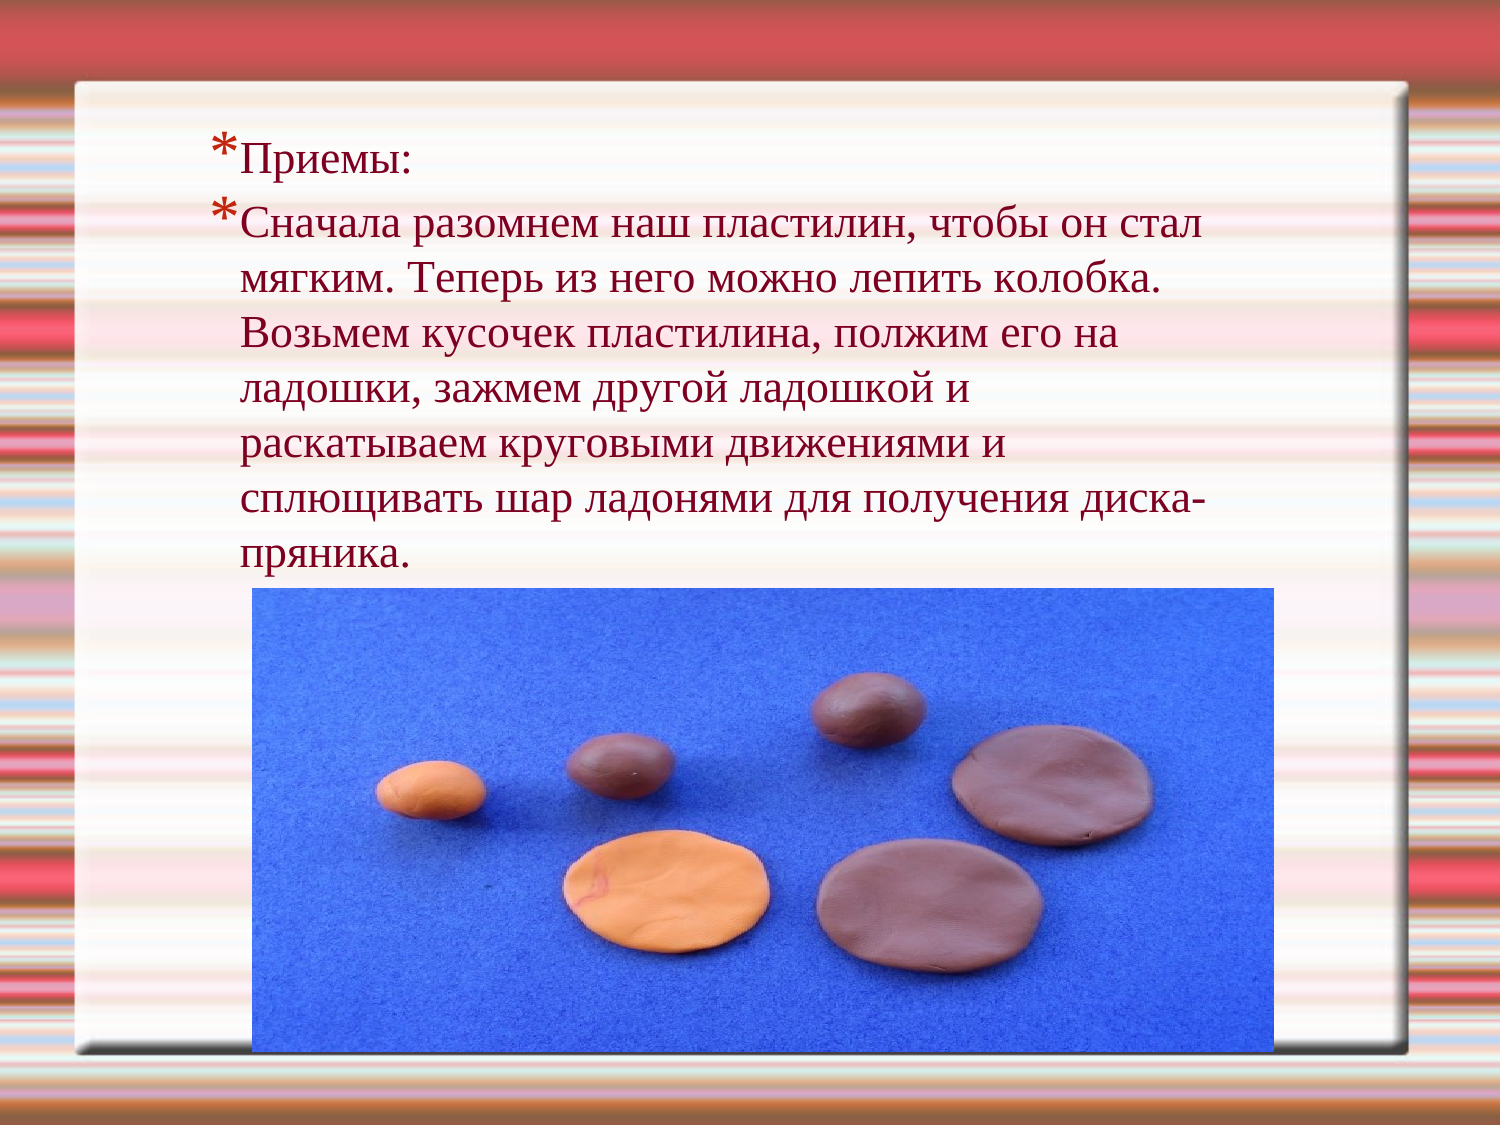

Приемы:
Сначала разомнем наш пластилин, чтобы он стал мягким. Теперь из него можно лепить колобка. Возьмем кусочек пластилина, полжим его на ладошки, зажмем другой ладошкой и раскатываем круговыми движениями и сплющивать шар ладонями для получения диска-пряника.
#